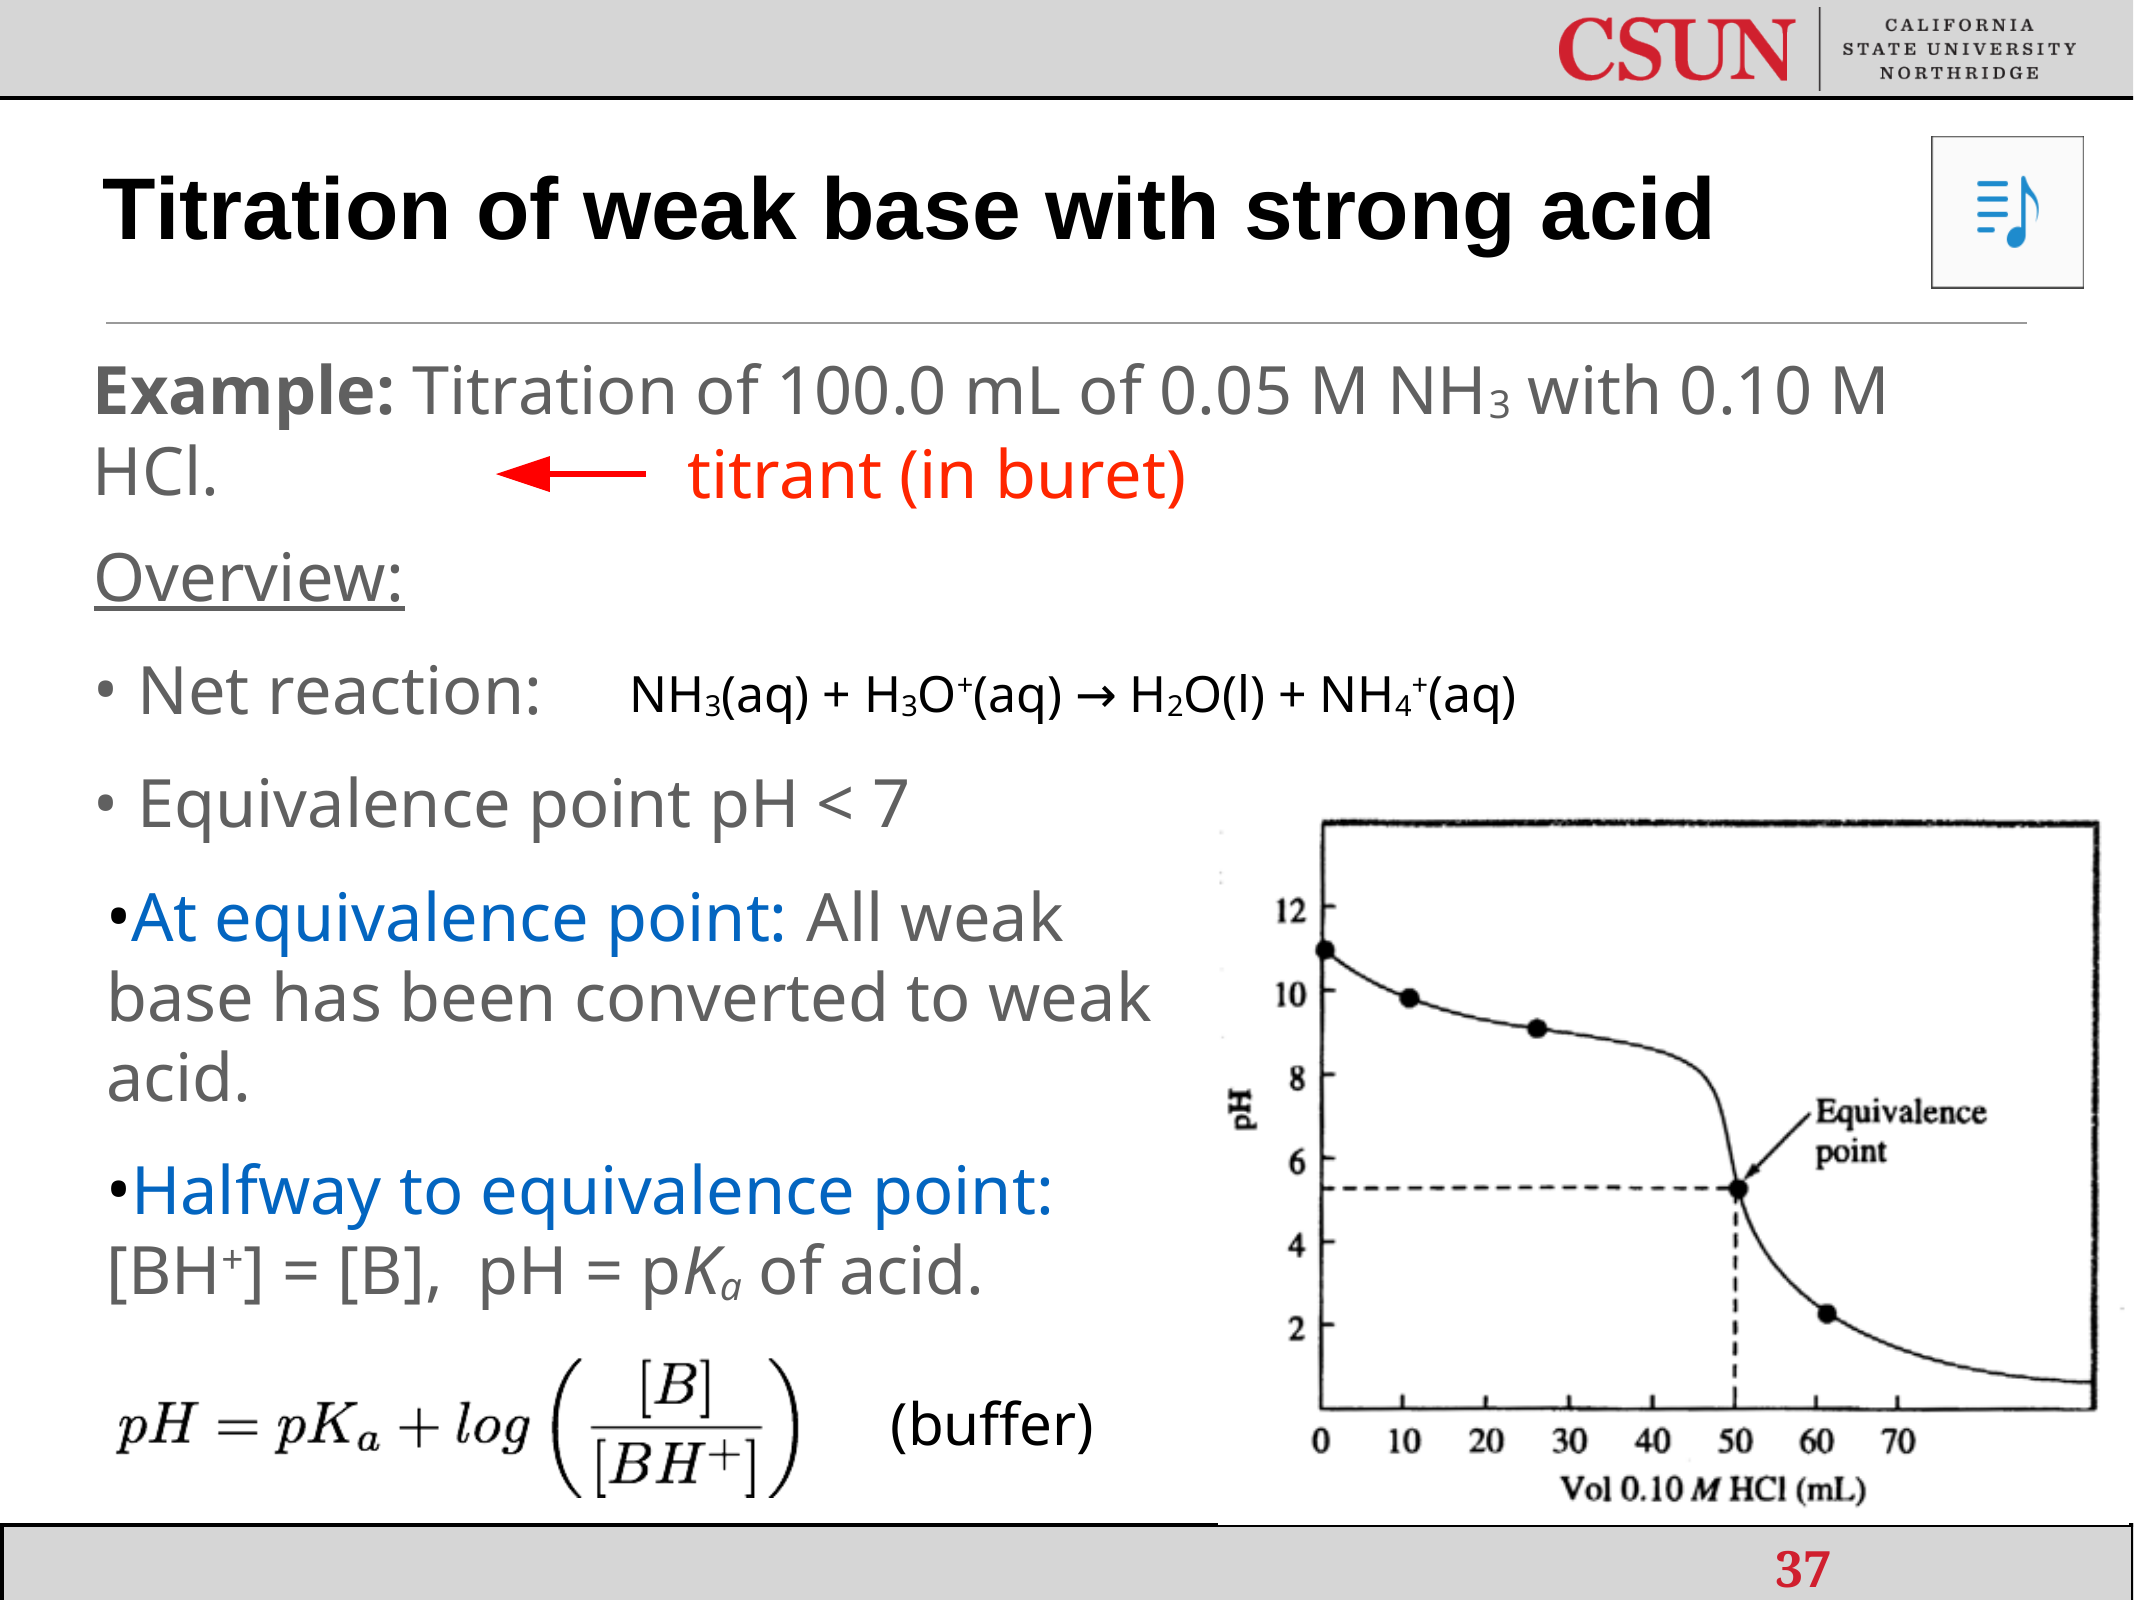

# Titration of weak base with strong acid
Example: Titration of 100.0 mL of 0.05 M NH3 with 0.10 M HCl.
titrant (in buret)
Overview:
Net reaction:
Equivalence point pH < 7
At equivalence point: All weak base has been converted to weak acid.
Halfway to equivalence point: [BH+] = [B], pH = pKa of acid.
NH3(aq) + H3O+(aq) → H2O(l) + NH4+(aq)
(buffer)
37